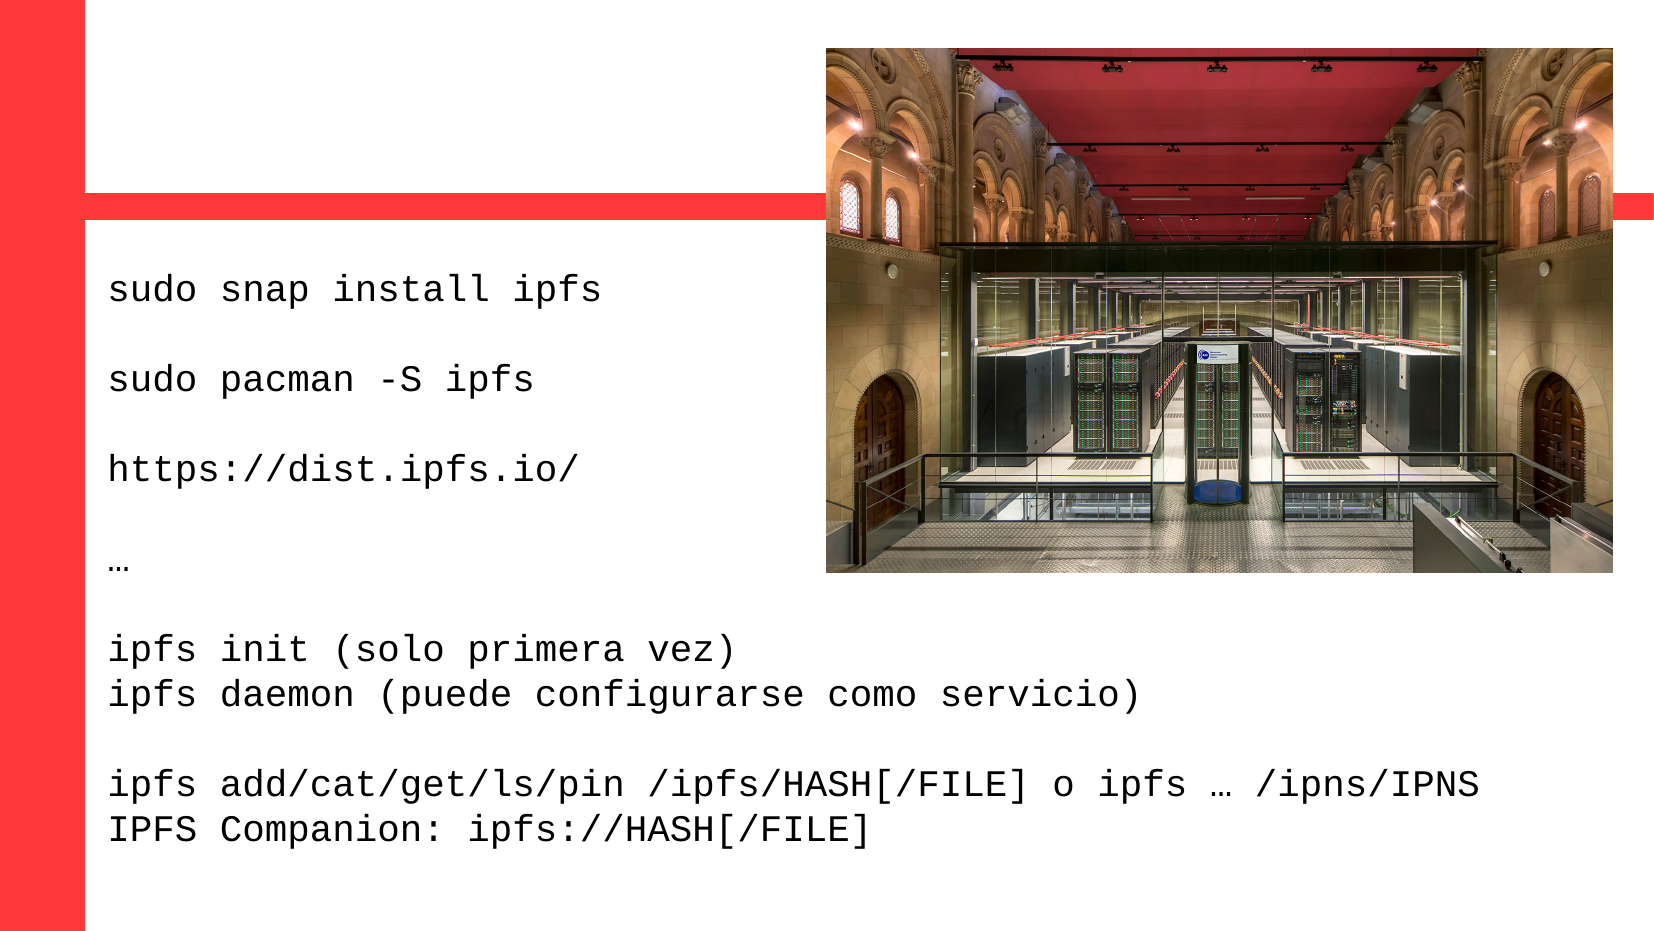

sudo snap install ipfs
sudo pacman -S ipfs
https://dist.ipfs.io/
…
ipfs init (solo primera vez)
ipfs daemon (puede configurarse como servicio)
ipfs add/cat/get/ls/pin /ipfs/HASH[/FILE] o ipfs … /ipns/IPNS
IPFS Companion: ipfs://HASH[/FILE]